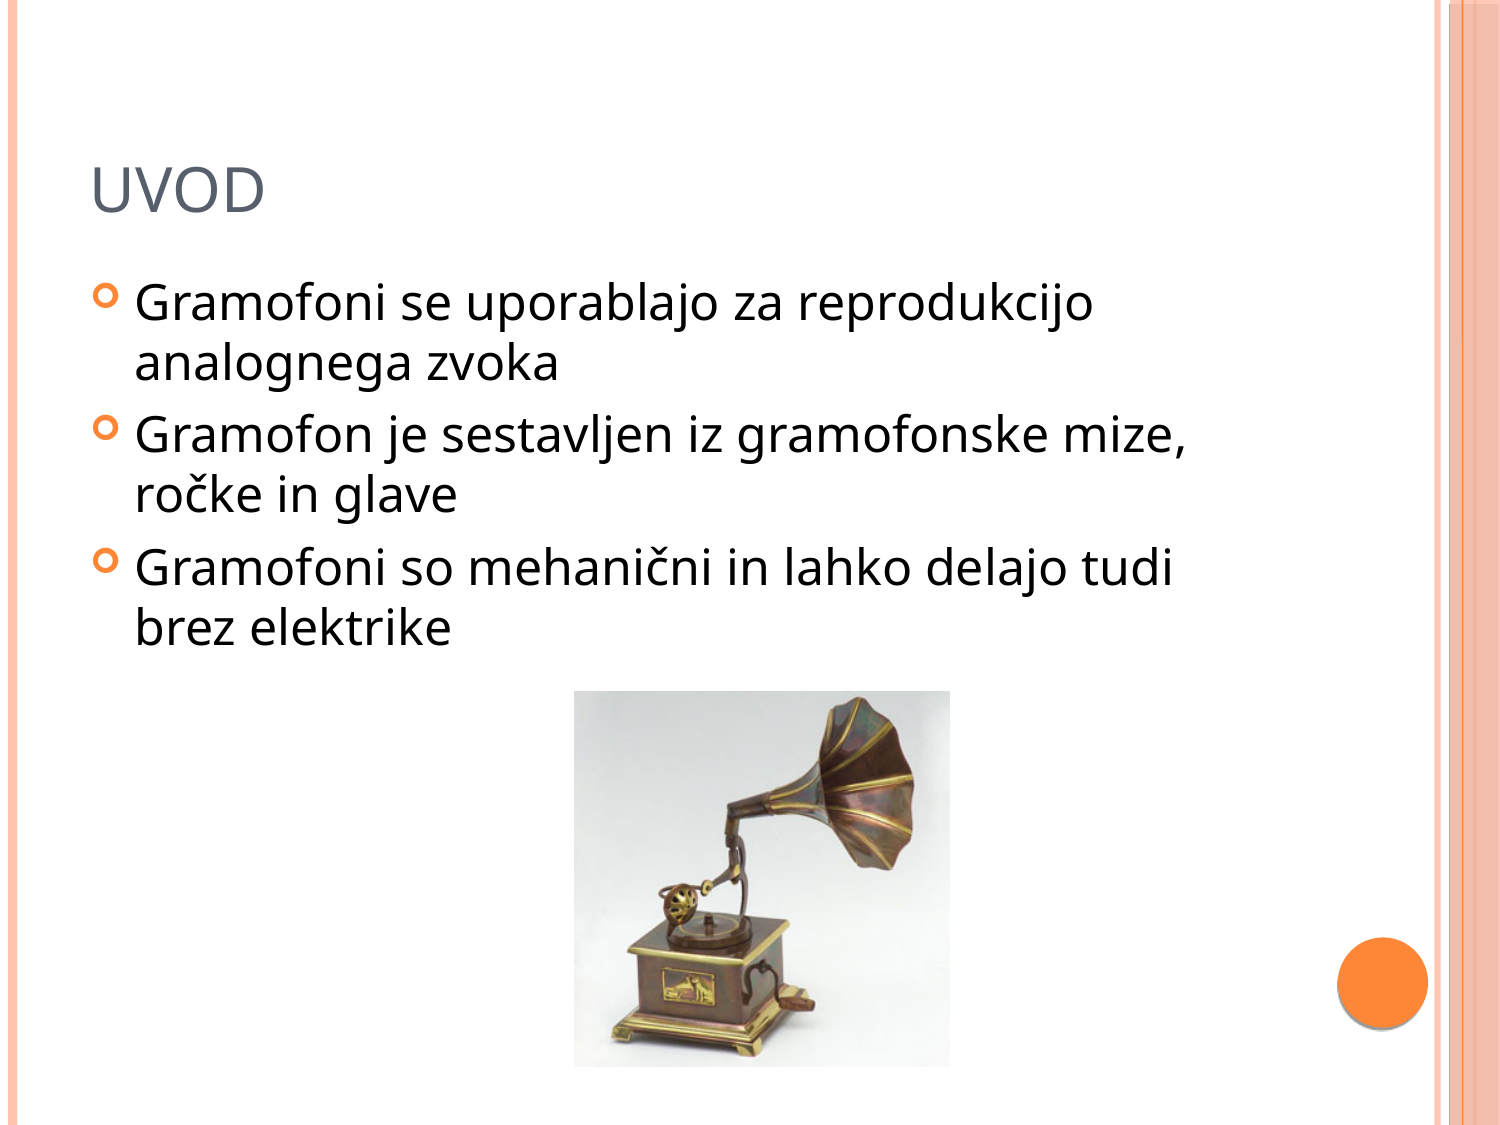

# Uvod
Gramofoni se uporablajo za reprodukcijo analognega zvoka
Gramofon je sestavljen iz gramofonske mize, ročke in glave
Gramofoni so mehanični in lahko delajo tudi brez elektrike